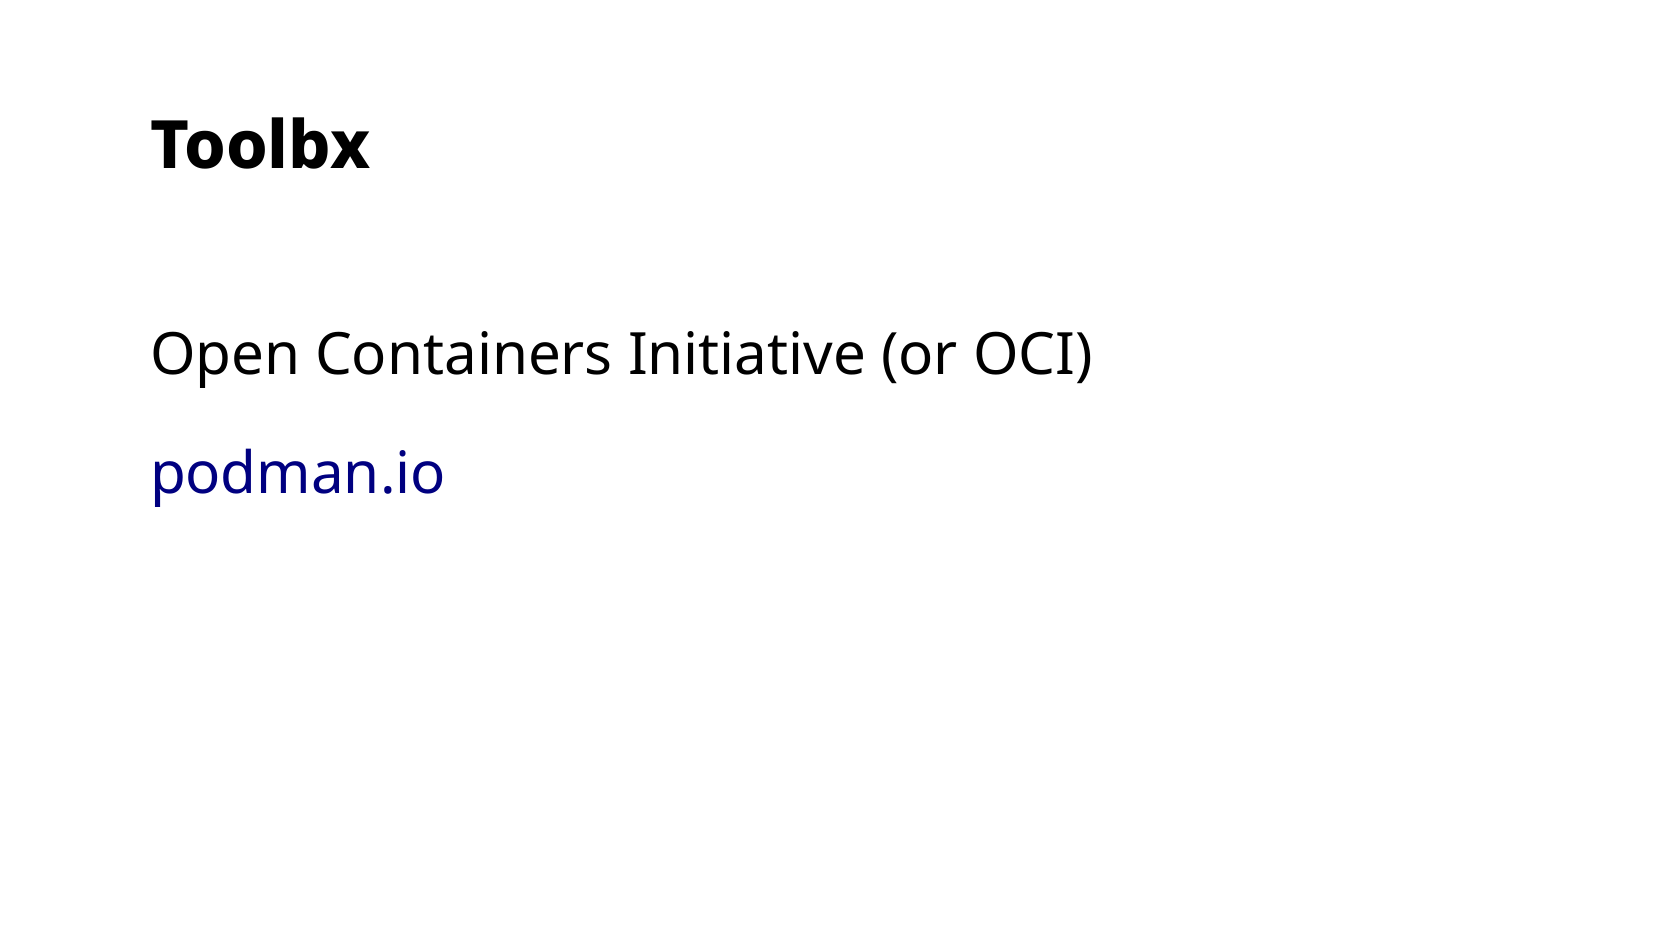

# Toolbx
Open Containers Initiative (or OCI)
podman.io